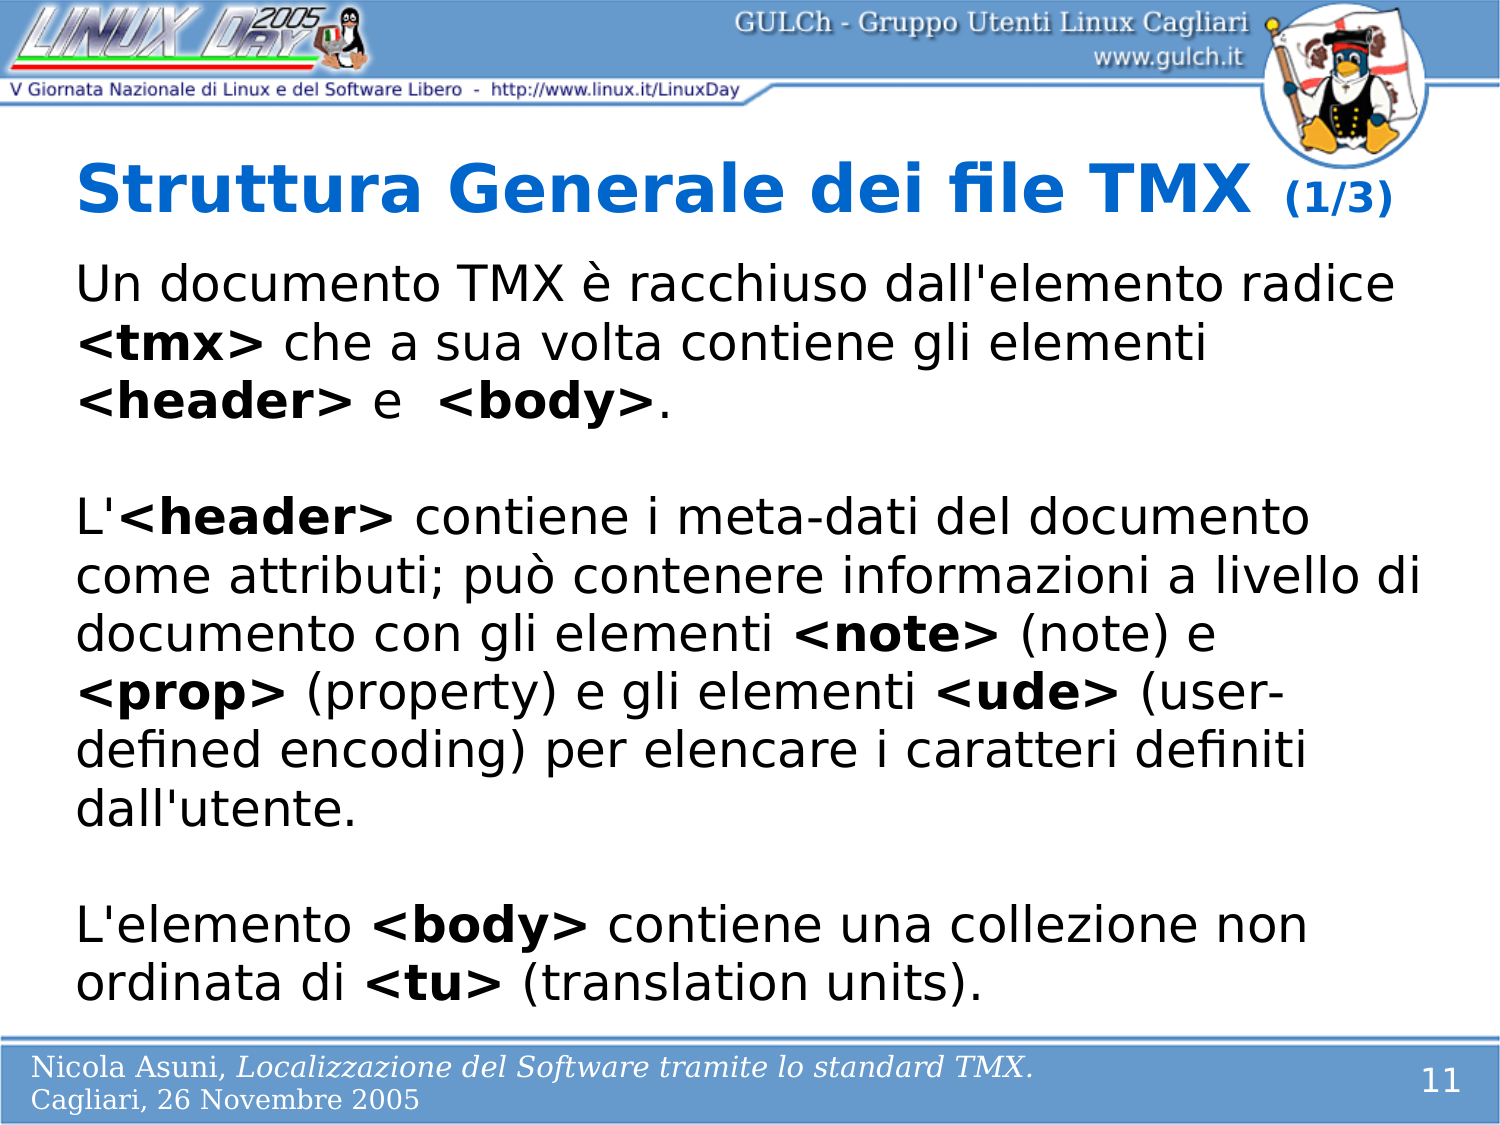

Struttura Generale dei file TMX (1/3)
Un documento TMX è racchiuso dall'elemento radice <tmx> che a sua volta contiene gli elementi <header> e <body>.
L'<header> contiene i meta-dati del documento come attributi; può contenere informazioni a livello di documento con gli elementi <note> (note) e <prop> (property) e gli elementi <ude> (user-defined encoding) per elencare i caratteri definiti dall'utente.
L'elemento <body> contiene una collezione non ordinata di <tu> (translation units).